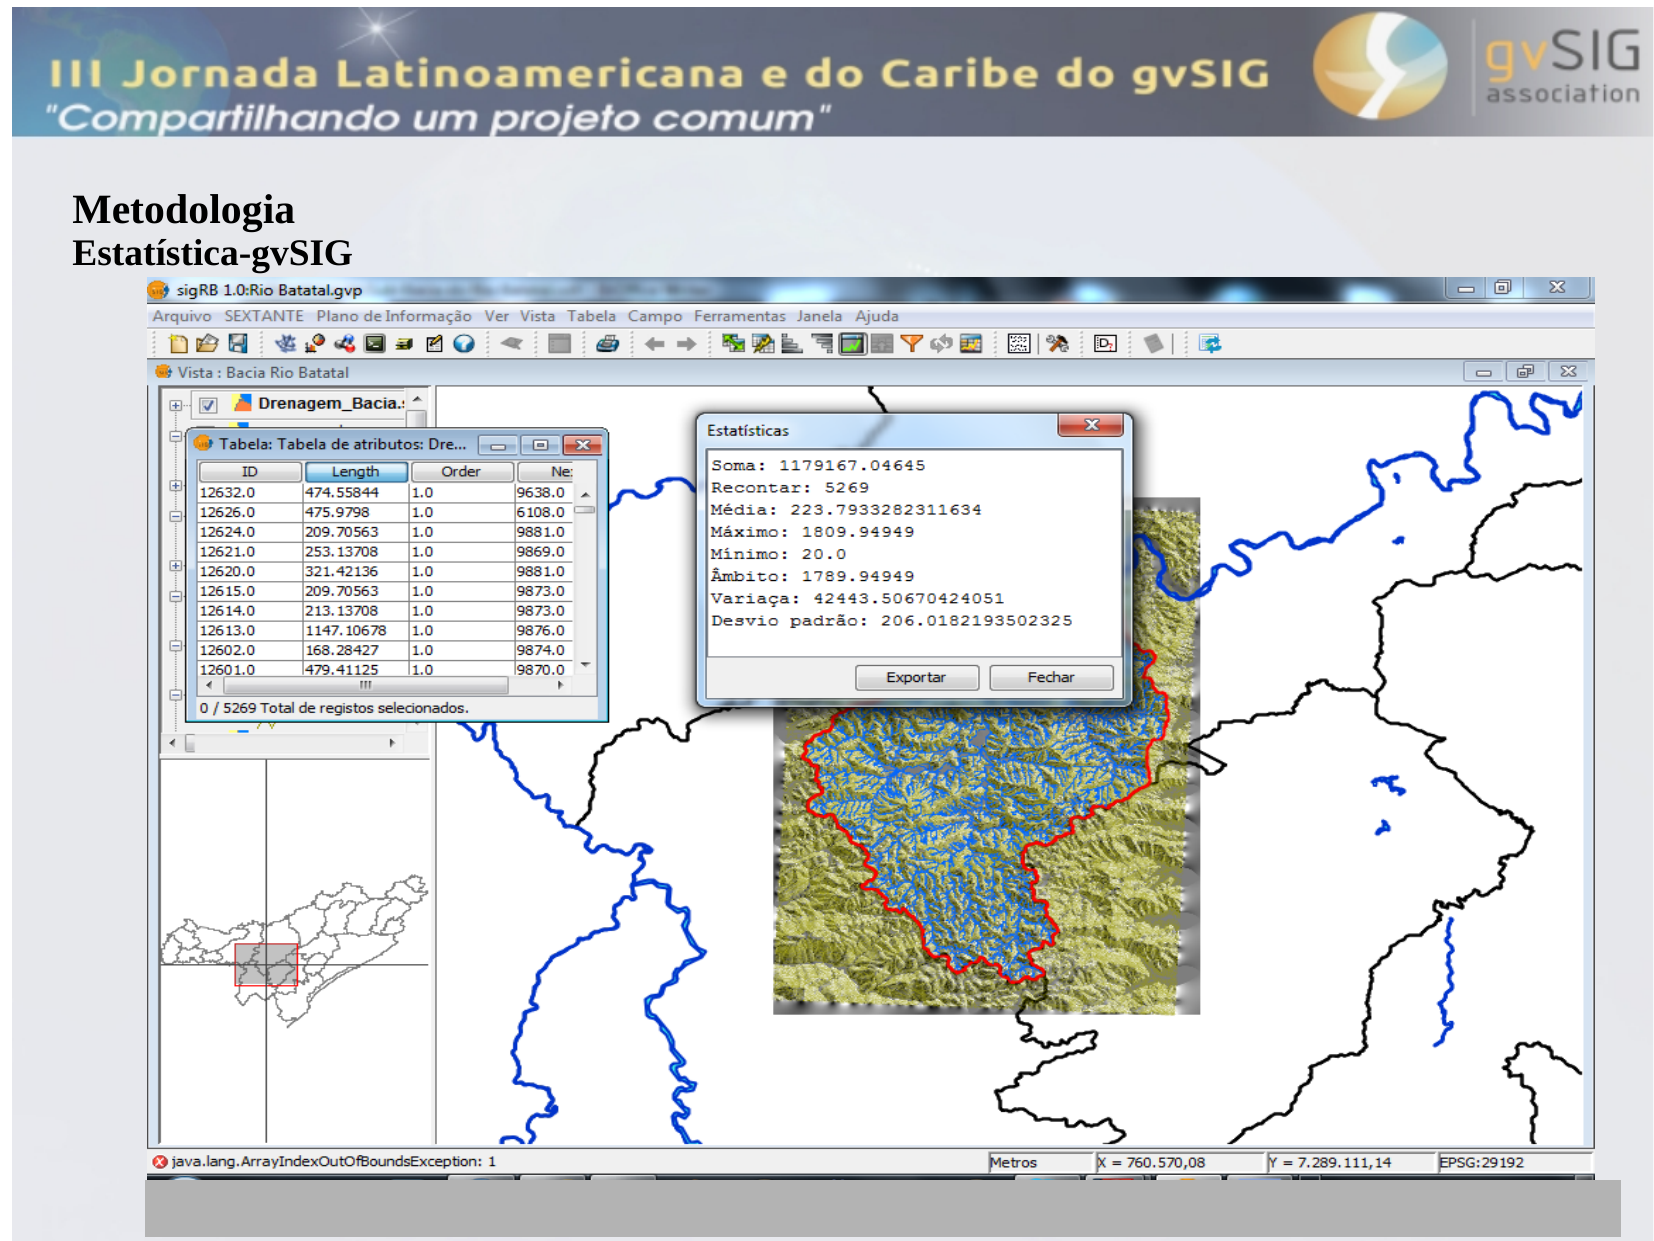

| Metodologia Estatística-gvSIG |
| --- |
| |
| --- |